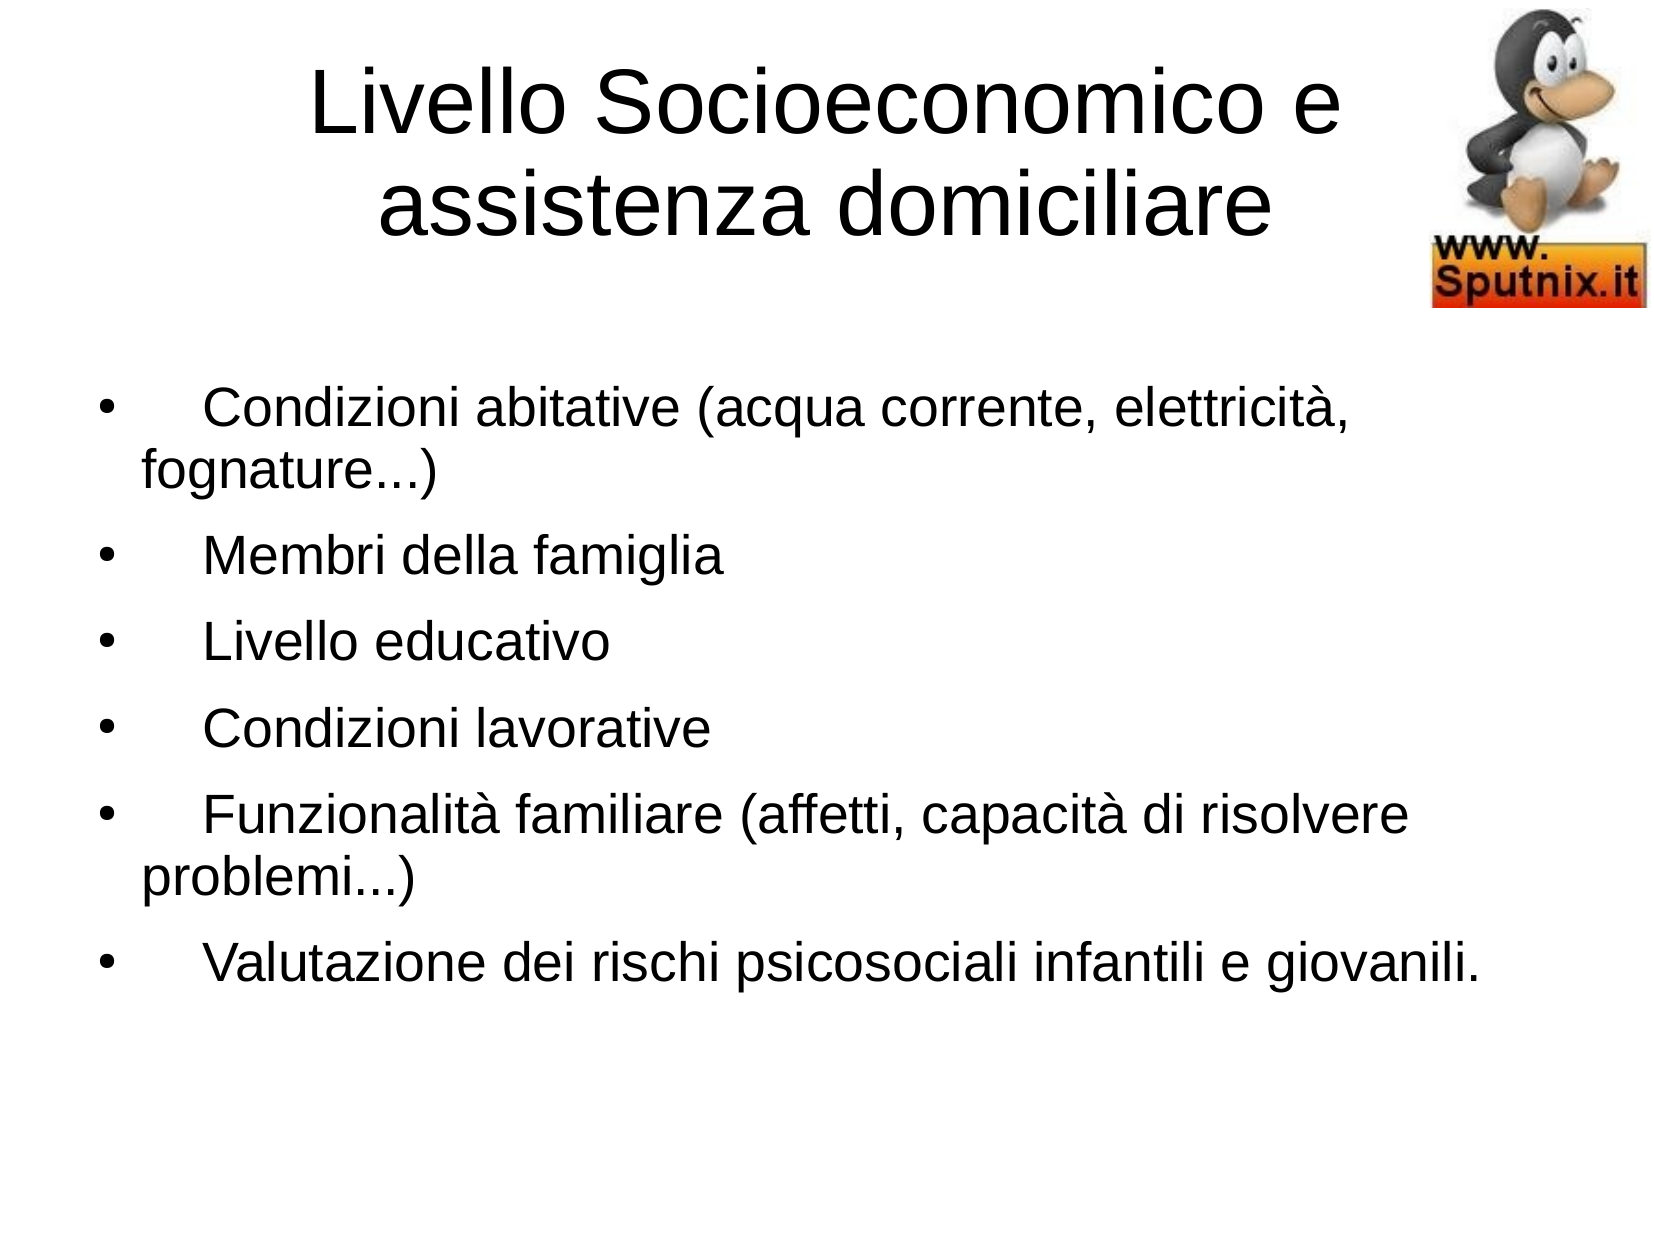

# Livello Socioeconomico e assistenza domiciliare
 Condizioni abitative (acqua corrente, elettricità, fognature...)
 Membri della famiglia
 Livello educativo
 Condizioni lavorative
 Funzionalità familiare (affetti, capacità di risolvere problemi...)
 Valutazione dei rischi psicosociali infantili e giovanili.